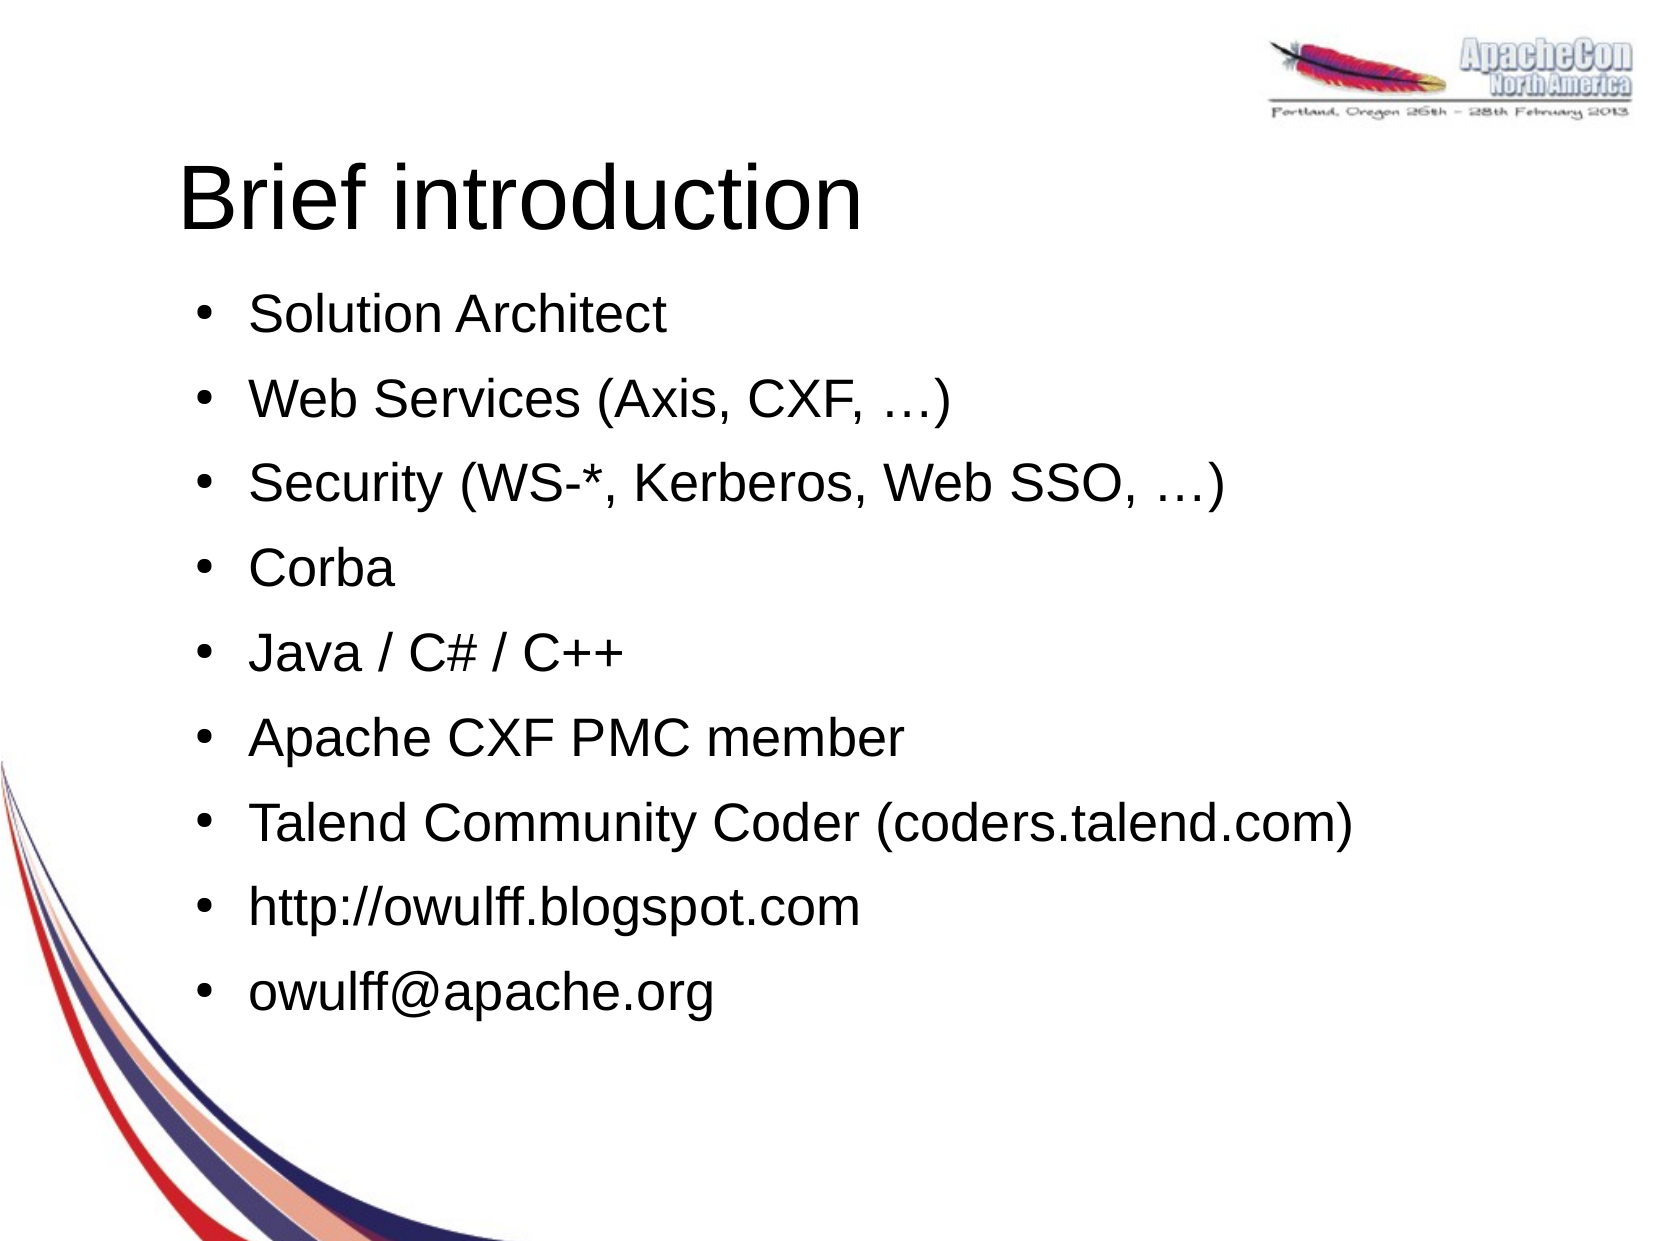

# Brief introduction
Solution Architect
Web Services (Axis, CXF, …)
Security (WS-*, Kerberos, Web SSO, …)
Corba
Java / C# / C++
Apache CXF PMC member
Talend Community Coder (coders.talend.com)
http://owulff.blogspot.com
owulff@apache.org